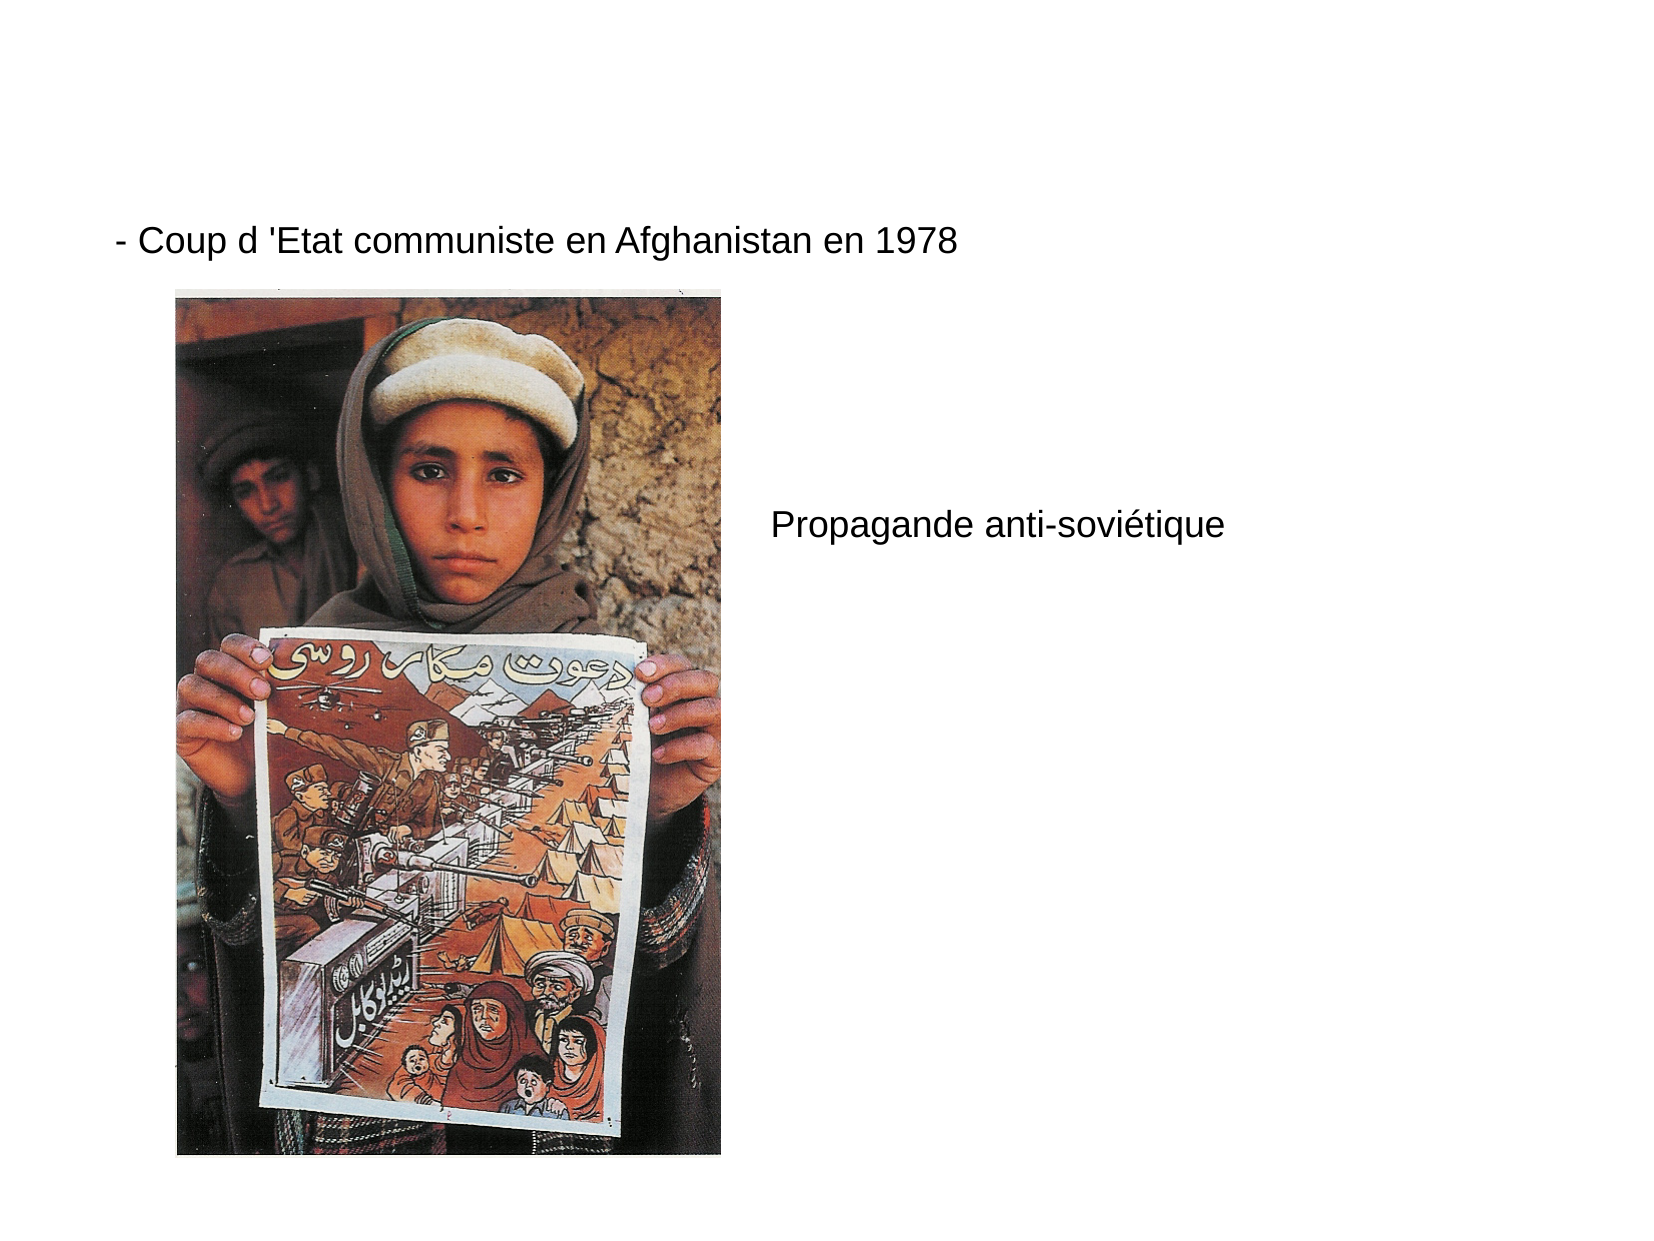

- Coup d 'Etat communiste en Afghanistan en 1978
Propagande anti-soviétique